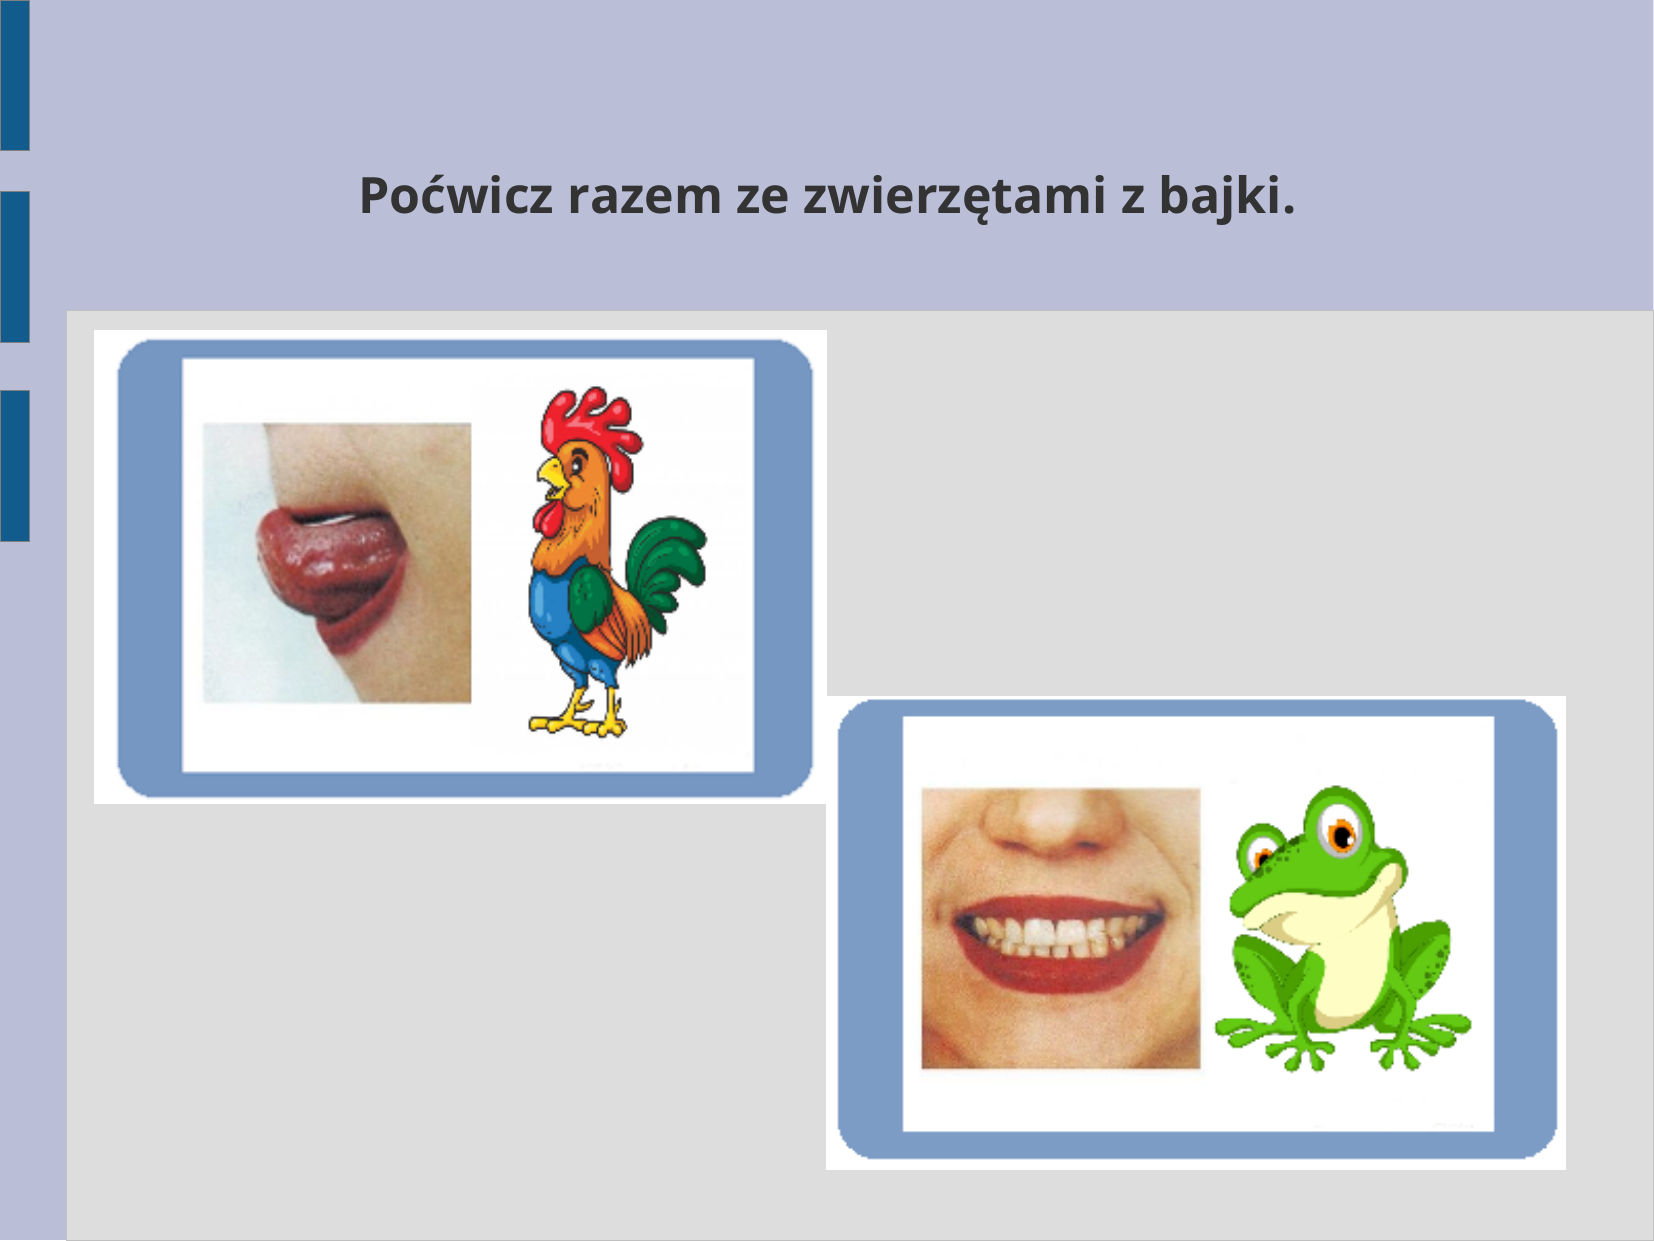

# Poćwicz razem ze zwierzętami z bajki.